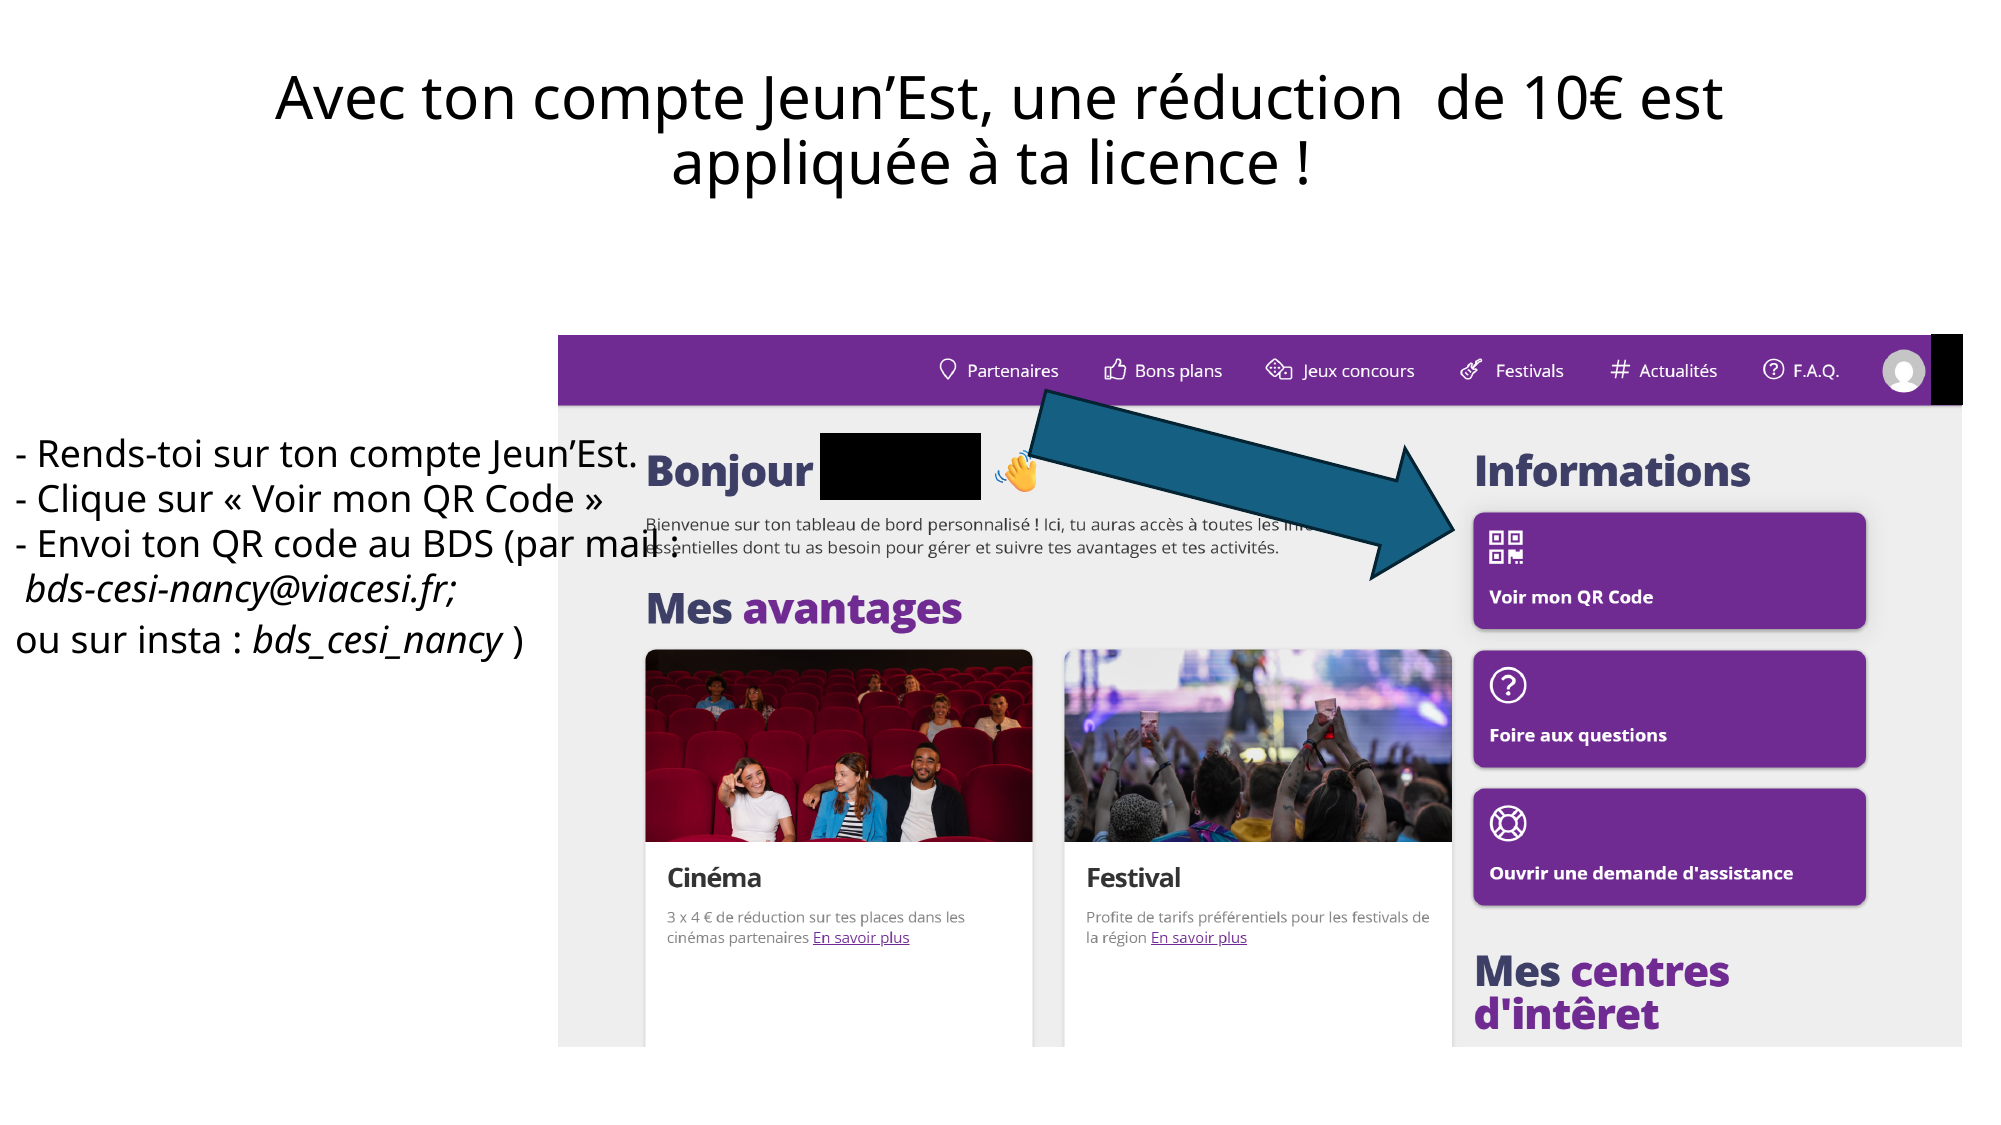

# Avec ton compte Jeun’Est, une réduction de 10€ est appliquée à ta licence !
- Rends-toi sur ton compte Jeun’Est.
- Clique sur « Voir mon QR Code »
- Envoi ton QR code au BDS (par mail :
 bds-cesi-nancy@viacesi.fr;
ou sur insta : bds_cesi_nancy )